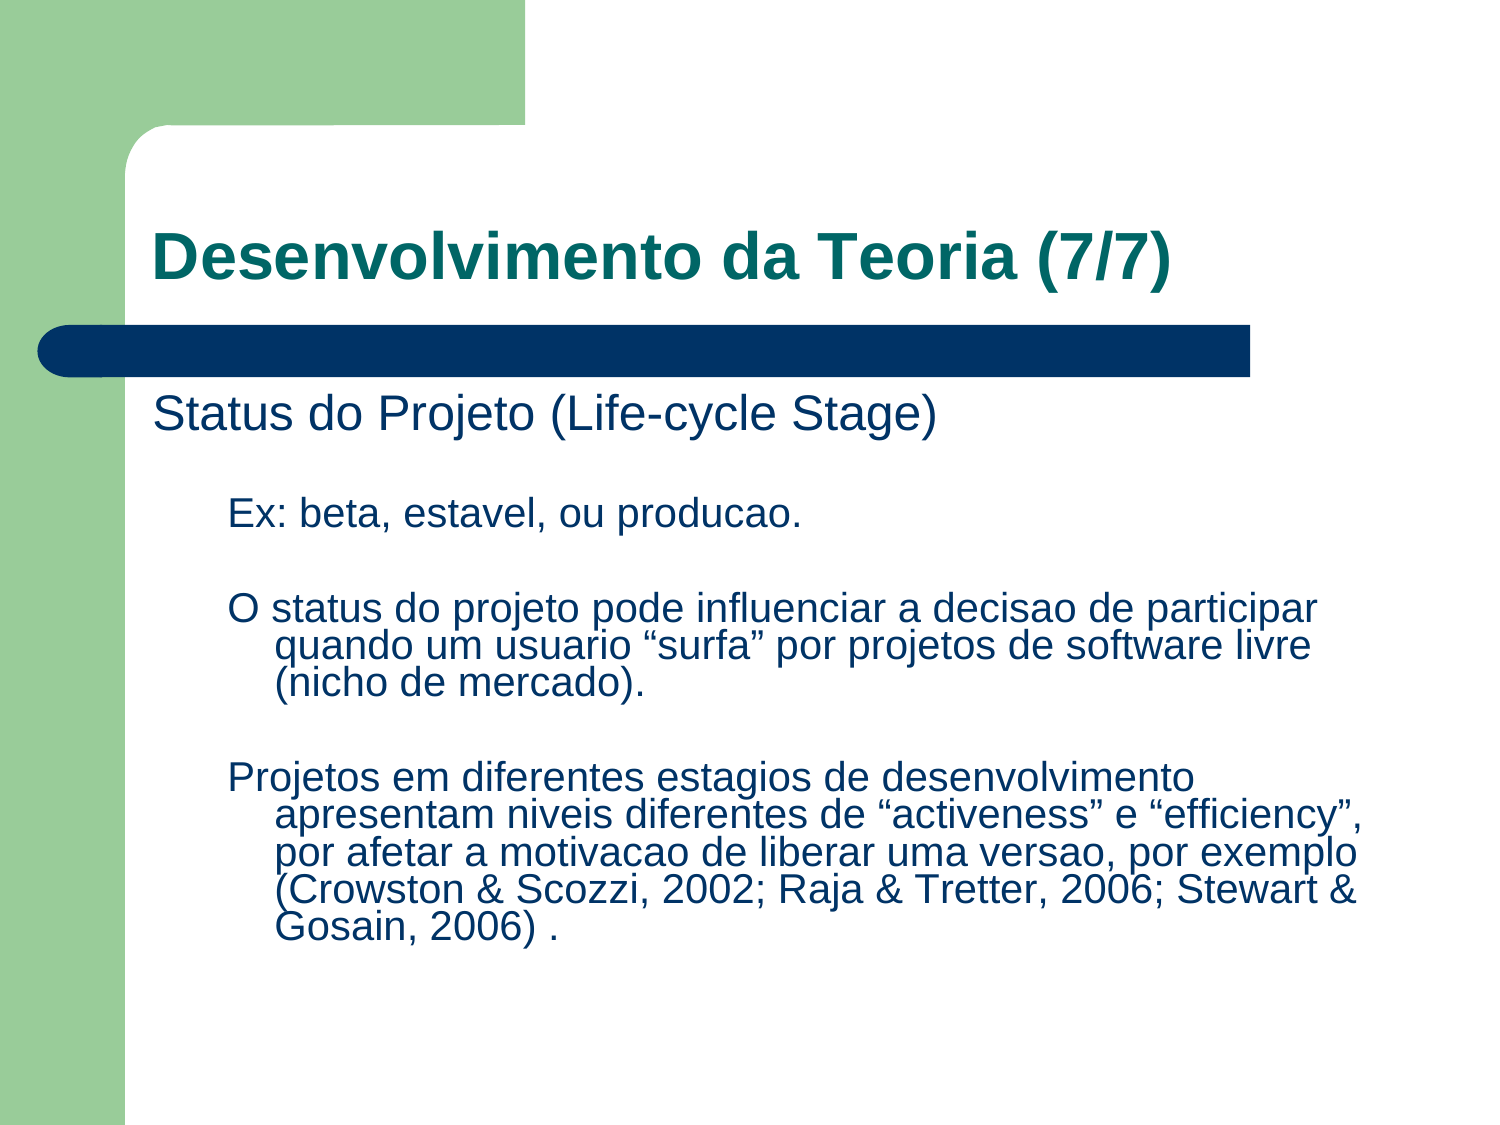

# Desenvolvimento da Teoria (7/7)
Status do Projeto (Life-cycle Stage)
Ex: beta, estavel, ou producao.
O status do projeto pode influenciar a decisao de participar quando um usuario “surfa” por projetos de software livre (nicho de mercado).
Projetos em diferentes estagios de desenvolvimento apresentam niveis diferentes de “activeness” e “efficiency”, por afetar a motivacao de liberar uma versao, por exemplo (Crowston & Scozzi, 2002; Raja & Tretter, 2006; Stewart & Gosain, 2006) .